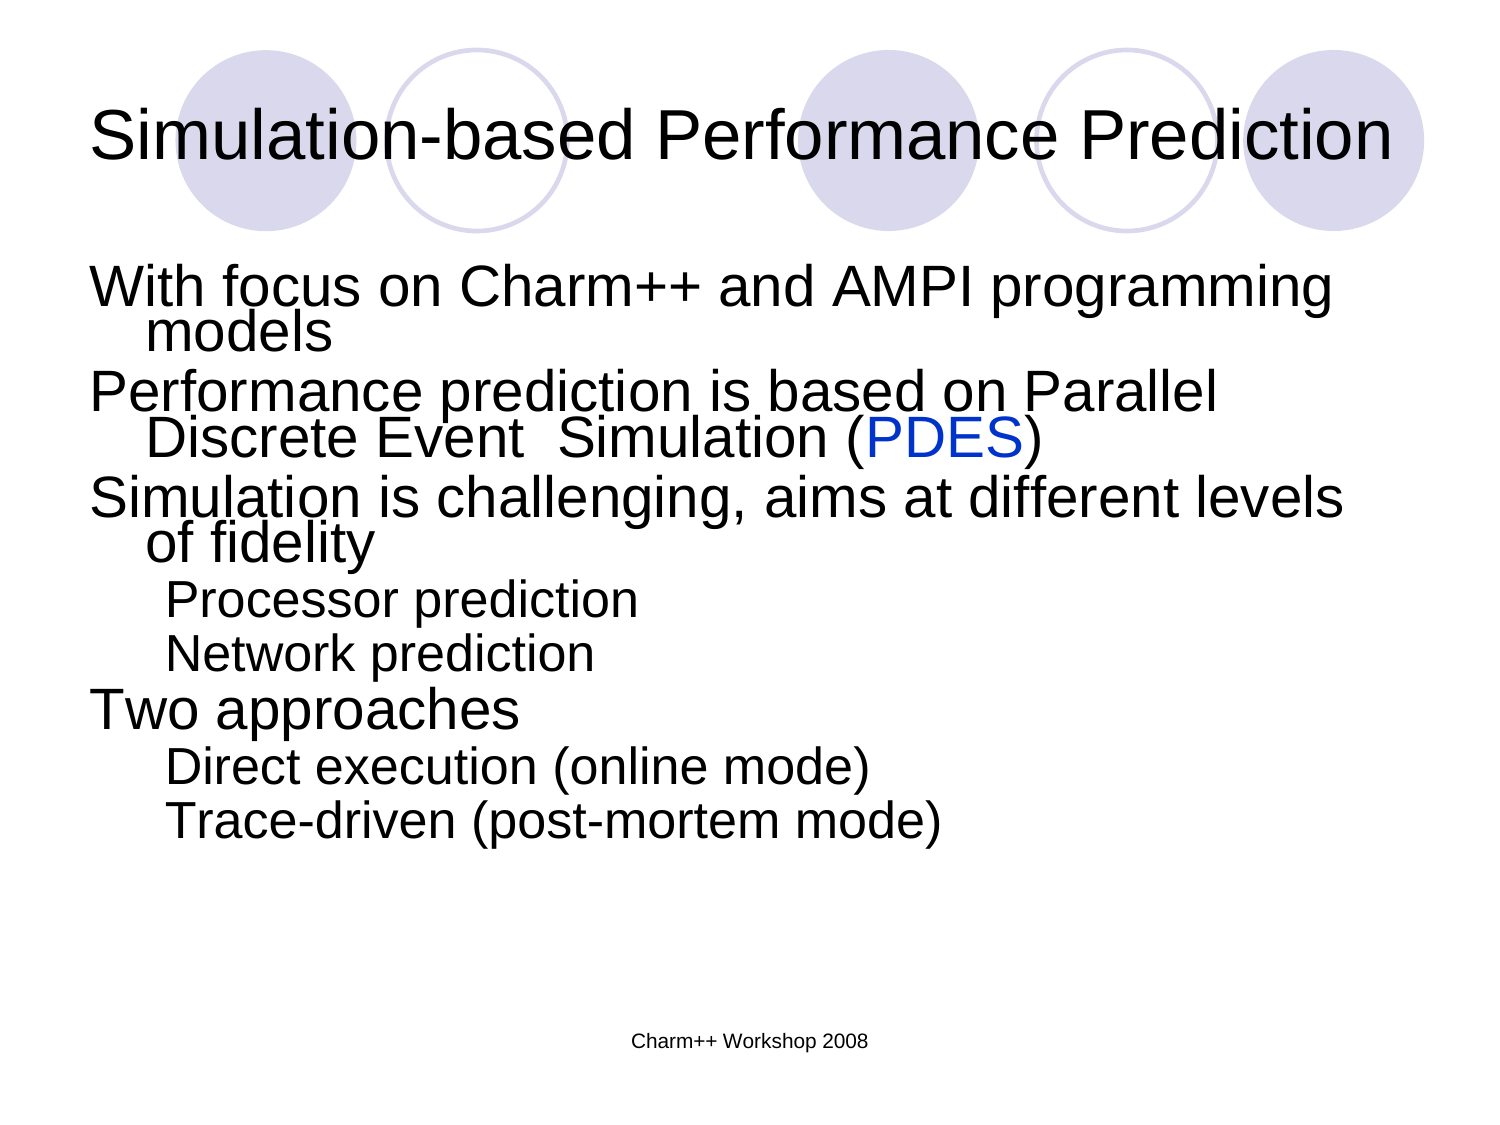

# Simulation-based Performance Prediction
With focus on Charm++ and AMPI programming models
Performance prediction is based on Parallel Discrete Event Simulation (PDES)
Simulation is challenging, aims at different levels of fidelity
Processor prediction
Network prediction
Two approaches
Direct execution (online mode)
Trace-driven (post-mortem mode)
Charm++ Workshop 2008